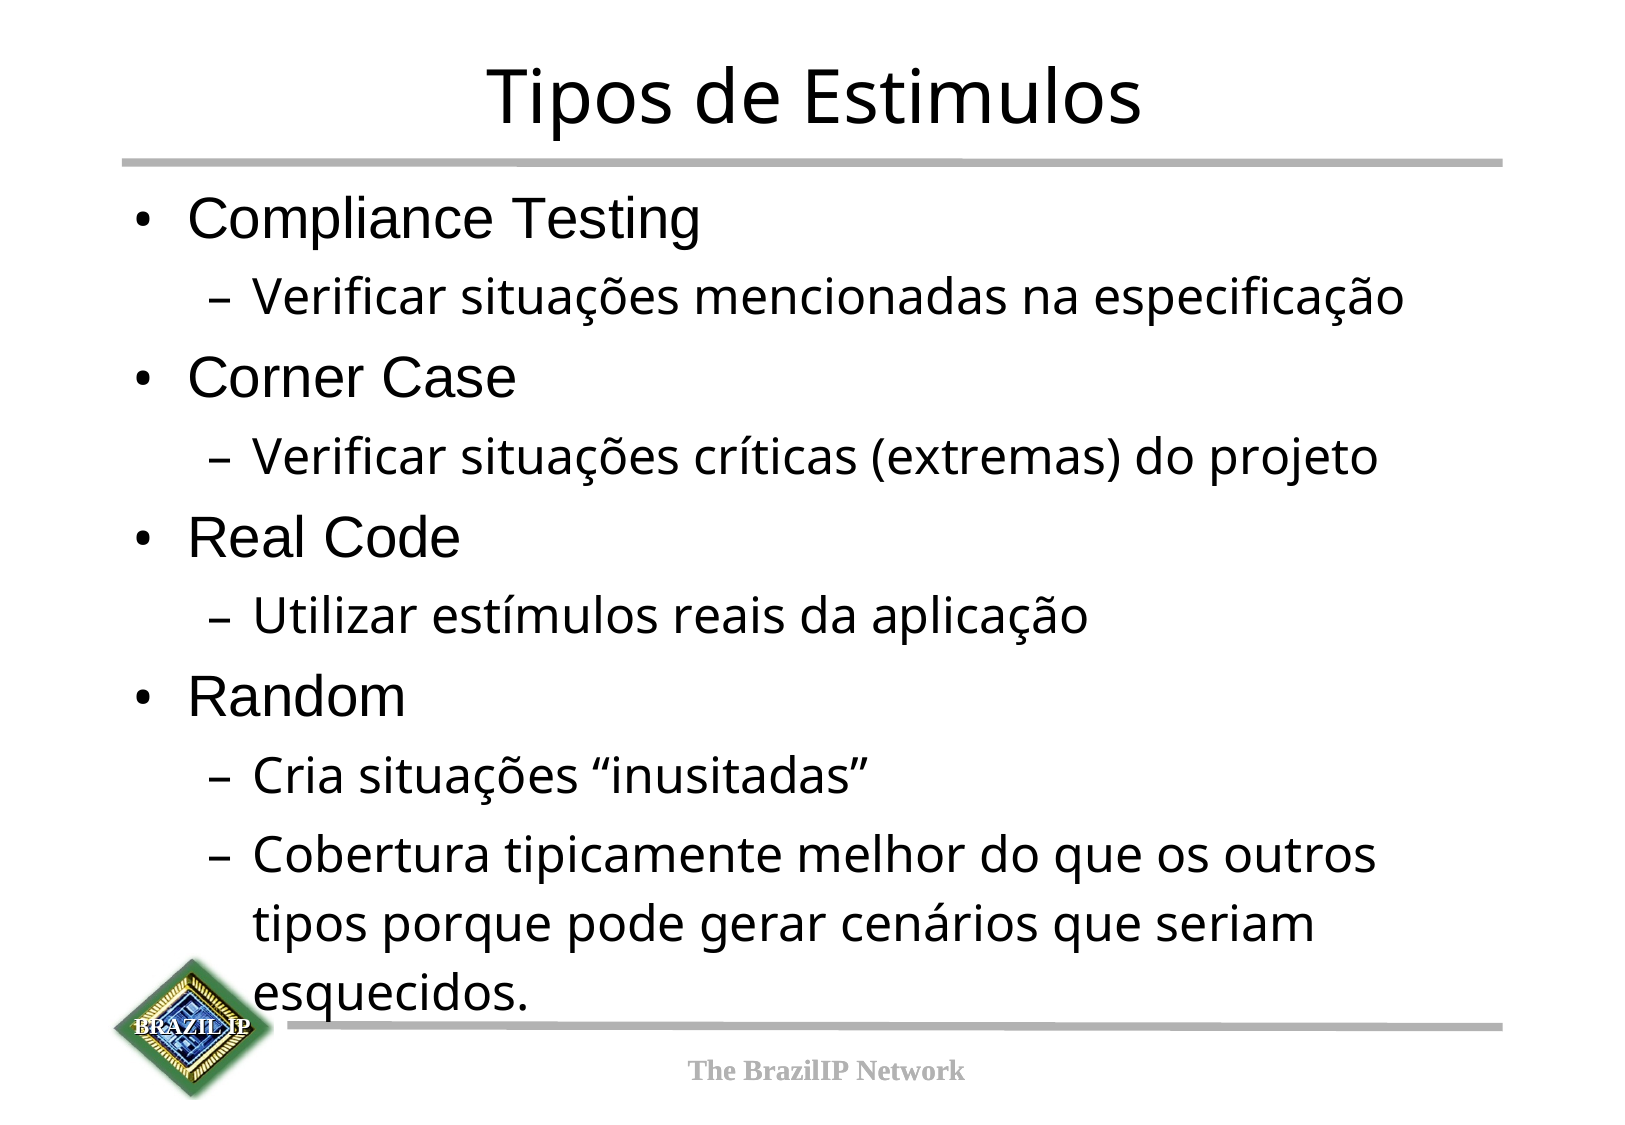

# Tipos de Estimulos
Compliance Testing
Verificar situações mencionadas na especificação
Corner Case
Verificar situações críticas (extremas) do projeto
Real Code
Utilizar estímulos reais da aplicação
Random
Cria situações “inusitadas”
Cobertura tipicamente melhor do que os outros tipos porque pode gerar cenários que seriam esquecidos.